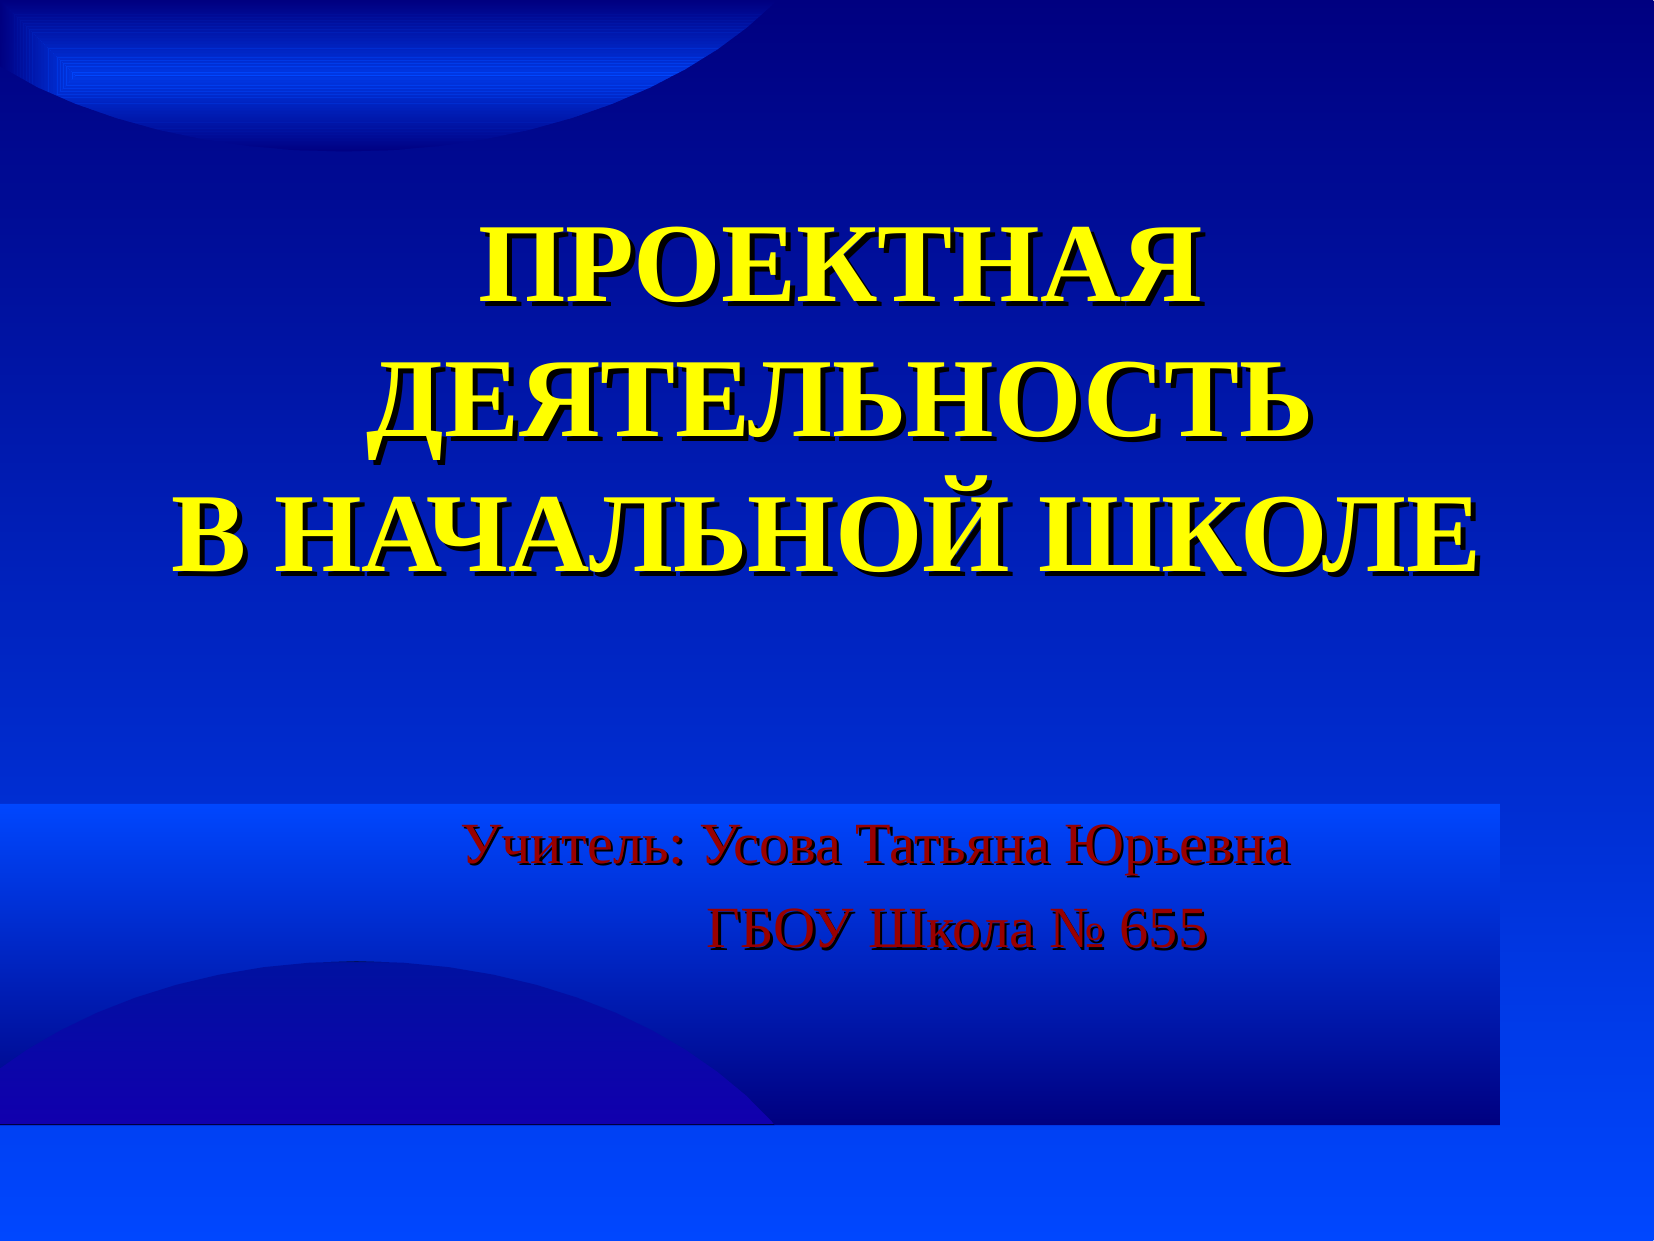

# ПРОЕКТНАЯ ДЕЯТЕЛЬНОСТЬ В НАЧАЛЬНОЙ ШКОЛЕ
Учитель: Усова Татьяна Юрьевна
 ГБОУ Школа № 655